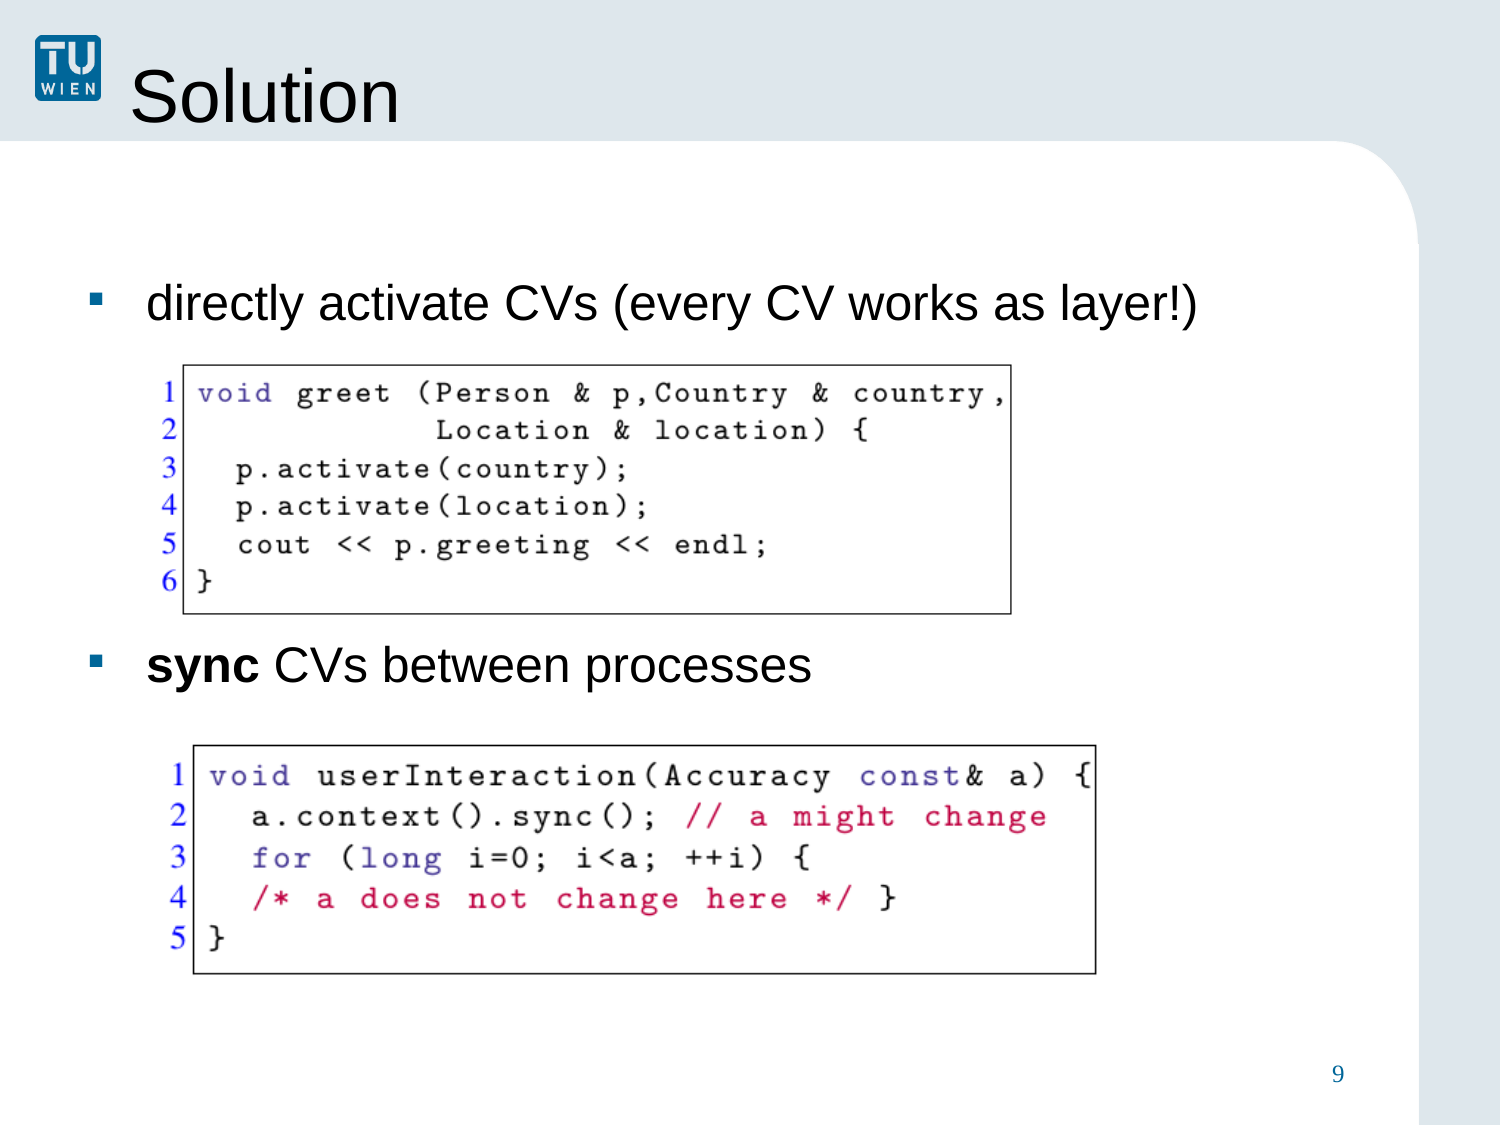

# Solution
directly activate CVs (every CV works as layer!)
sync CVs between processes
9